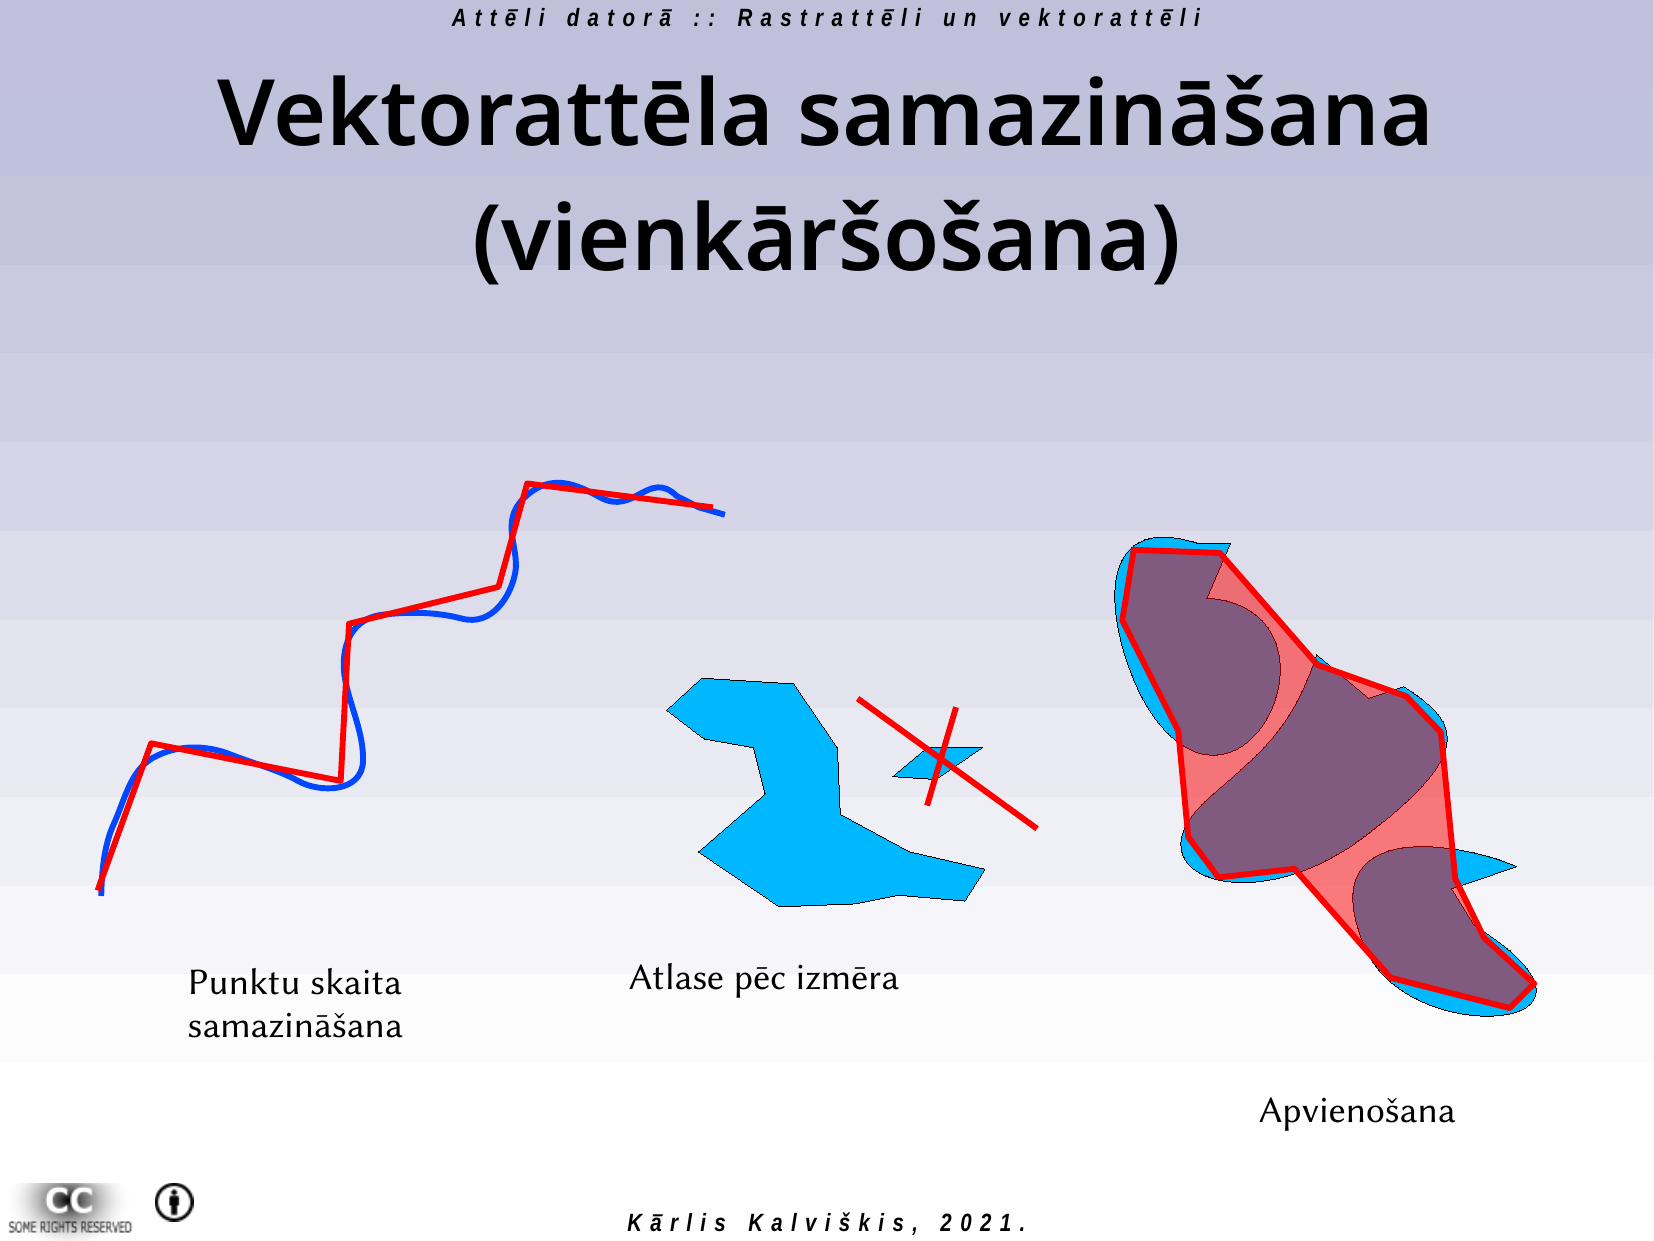

# Vektorattēla samazināšana (vienkāršošana)
Punktu skaita
samazināšana
Apvienošana
Atlase pēc izmēra